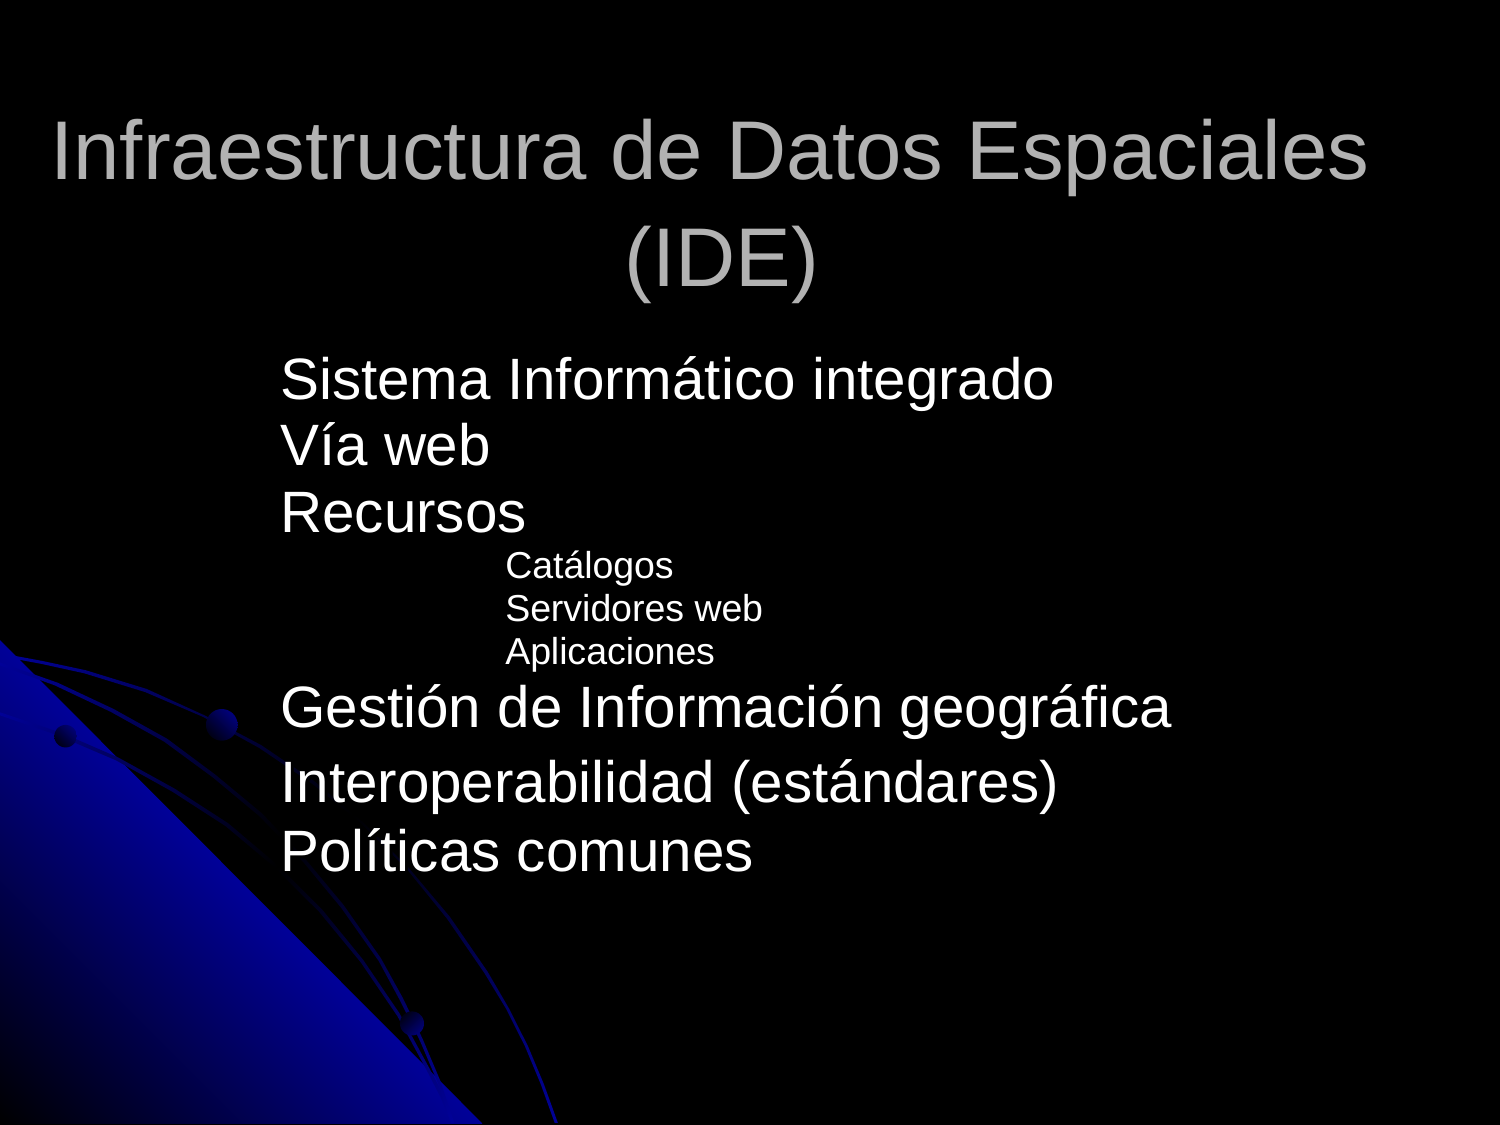

# Infraestructura de Datos Espaciales (IDE)‏
Sistema Informático integrado
Vía web
Recursos
Catálogos
Servidores web
Aplicaciones
Gestión de Información geográfica
Interoperabilidad (estándares)‏
Políticas comunes